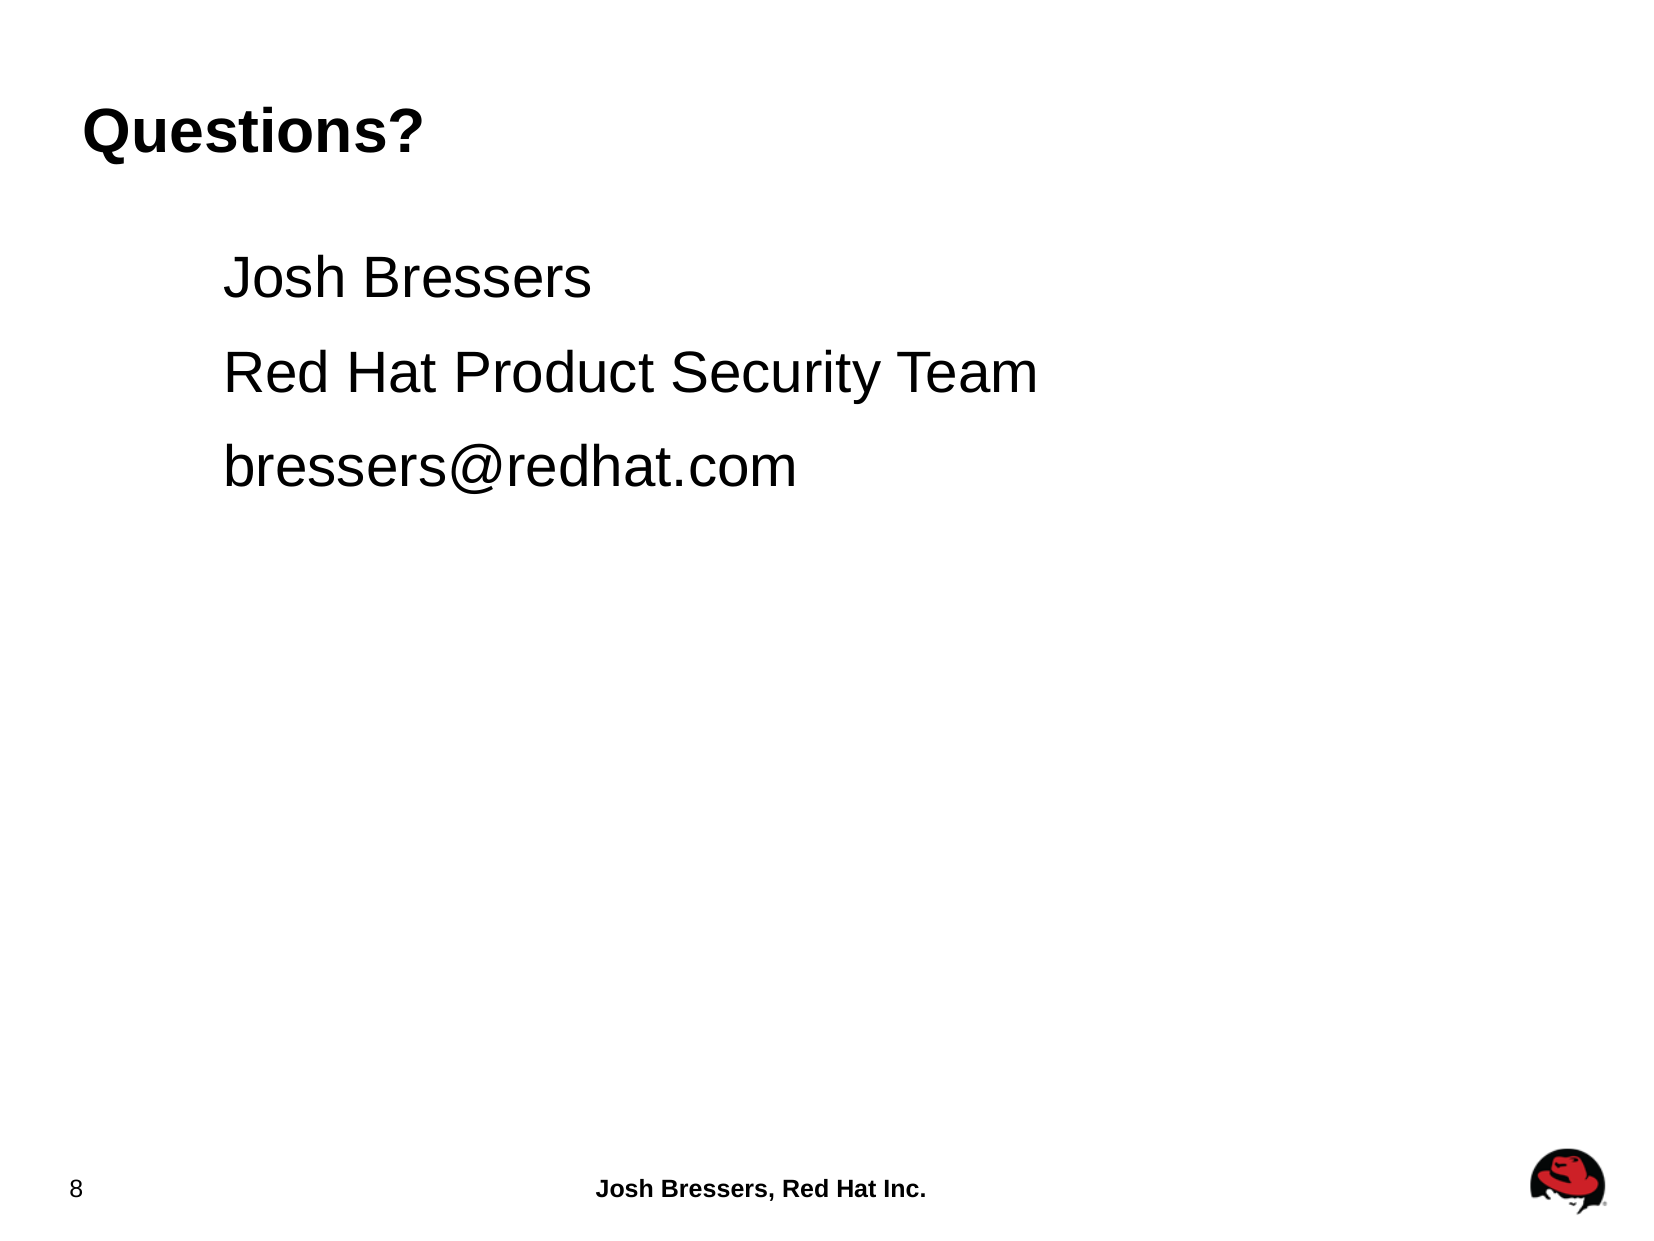

# Questions?
Josh Bressers
Red Hat Product Security Team
bressers@redhat.com